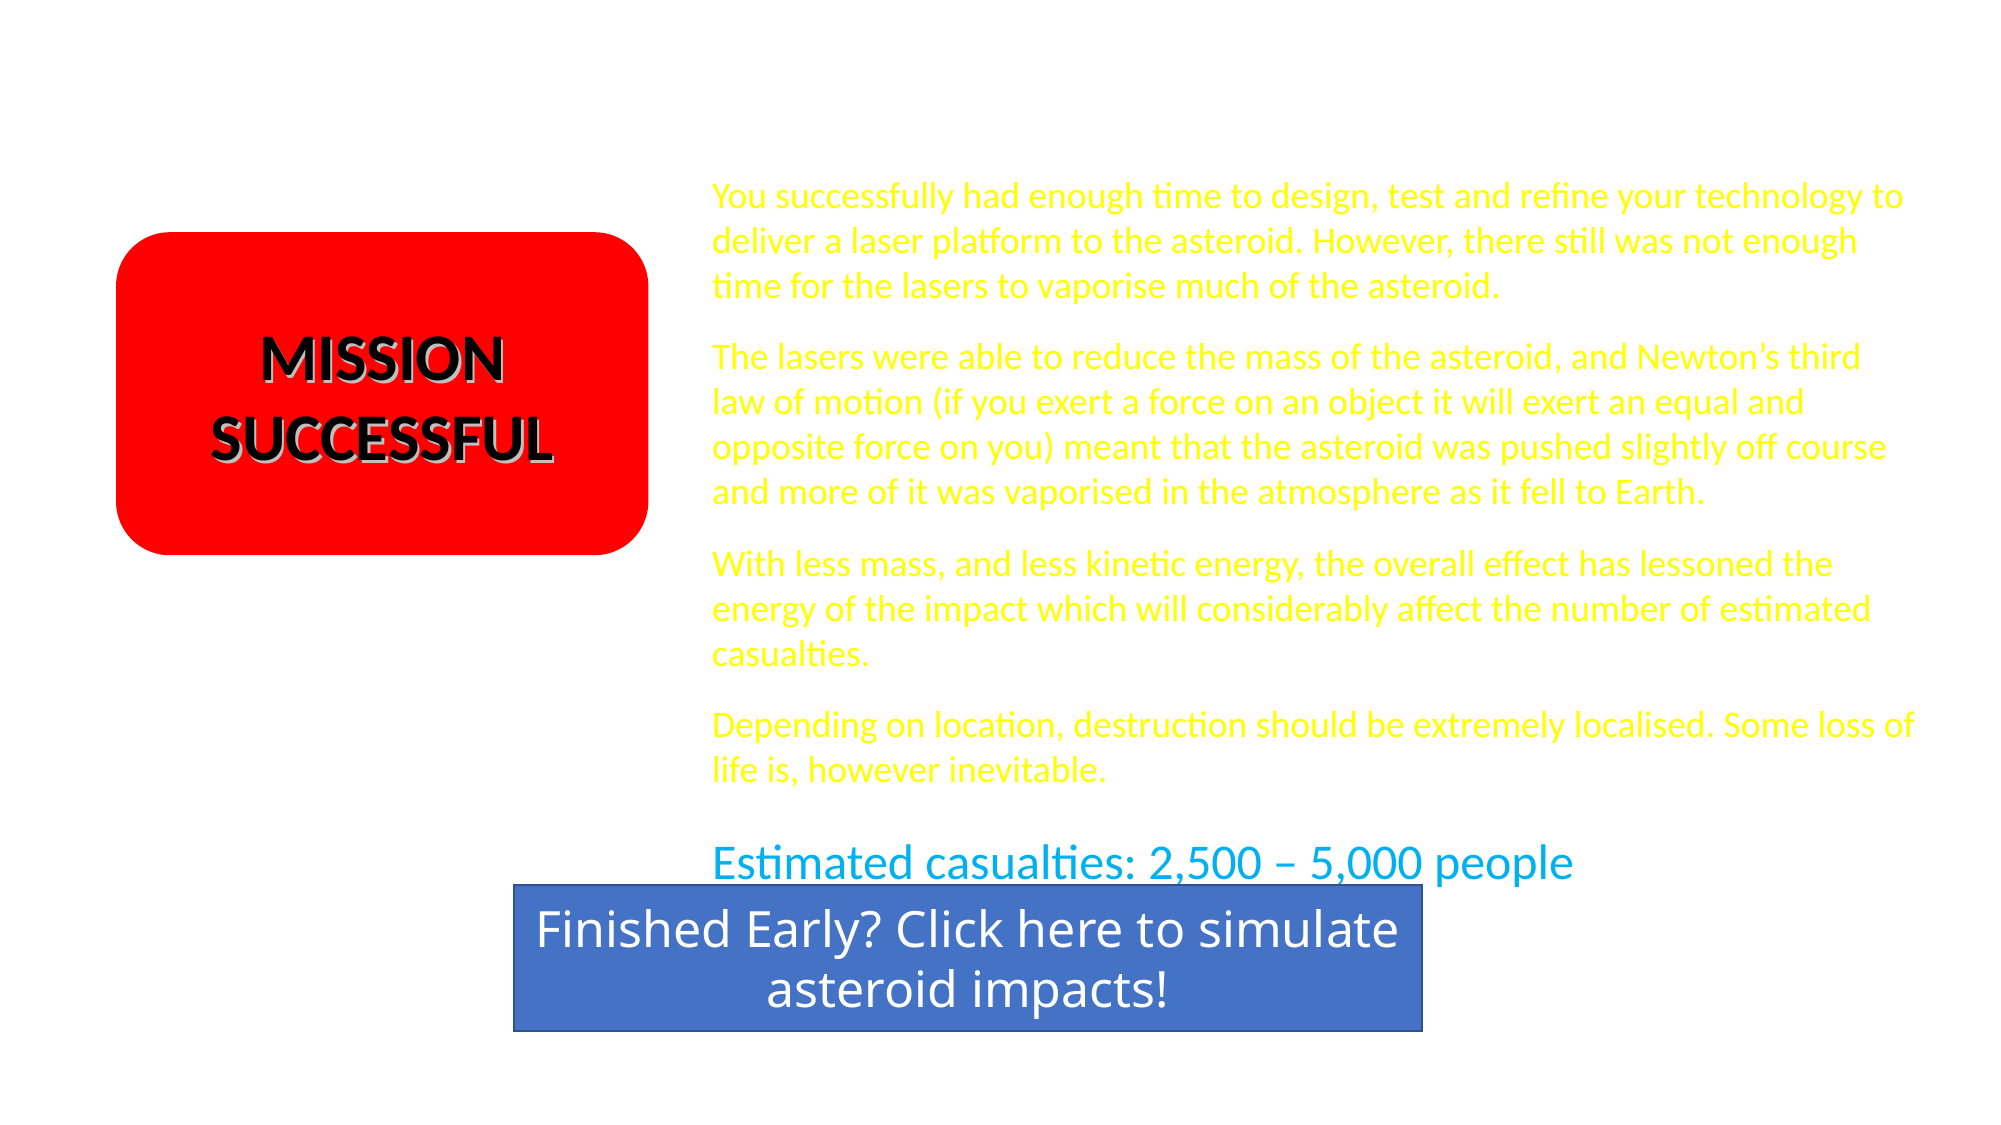

Mission Outcome
You successfully had enough time to design, test and refine your technology to deliver a laser platform to the asteroid. However, there still was not enough time for the lasers to vaporise much of the asteroid.
The lasers were able to reduce the mass of the asteroid, and Newton’s third law of motion (if you exert a force on an object it will exert an equal and opposite force on you) meant that the asteroid was pushed slightly off course and more of it was vaporised in the atmosphere as it fell to Earth.
With less mass, and less kinetic energy, the overall effect has lessoned the energy of the impact which will considerably affect the number of estimated casualties.
Depending on location, destruction should be extremely localised. Some loss of life is, however inevitable.
Estimated casualties: 2,500 – 5,000 people
MISSION SUCCESSFUL
Finished Early? Click here to simulate asteroid impacts!